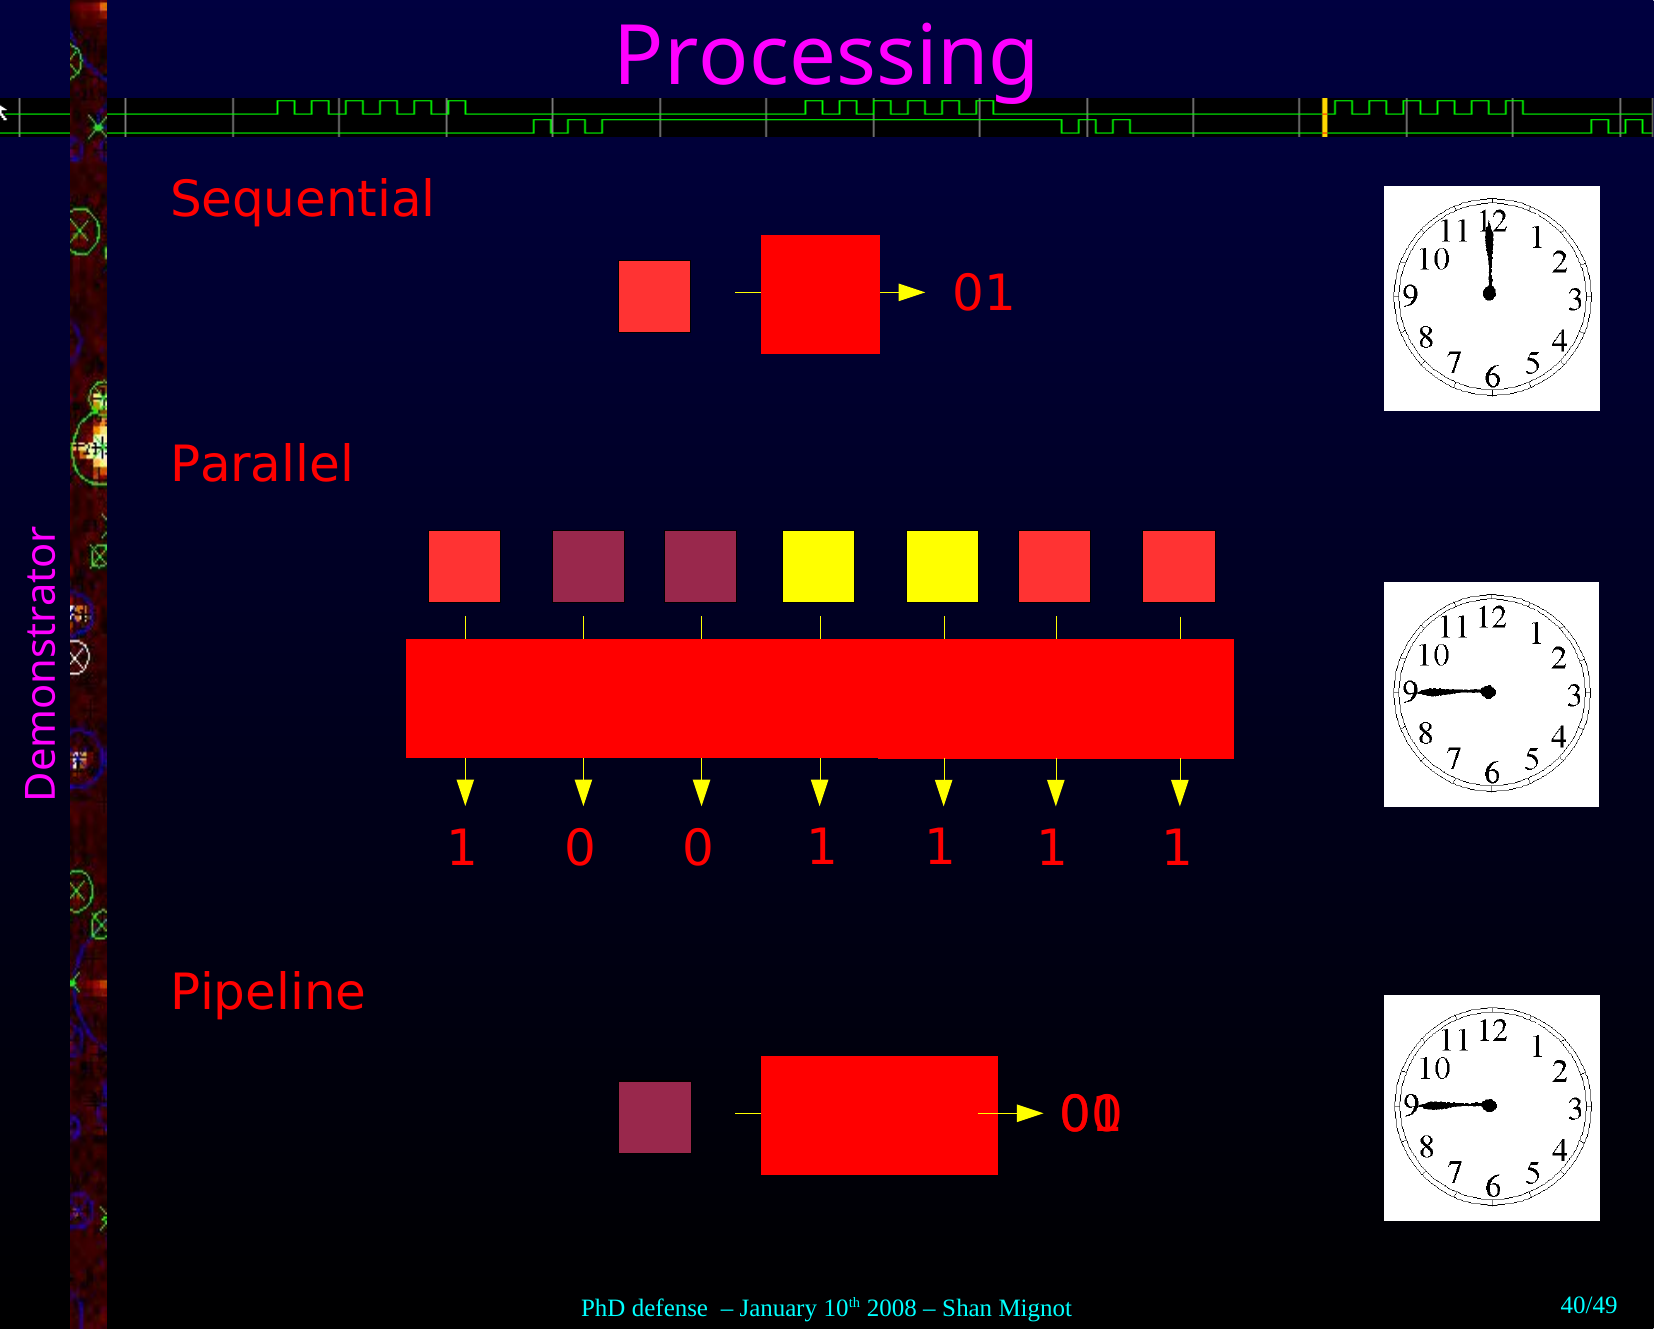

# Processing
Sequential
Parallel
Pipeline
01
Demonstrator
1
1
1
0
1
1
0
01
00
PhD defense – January 10th 2008 – Shan Mignot